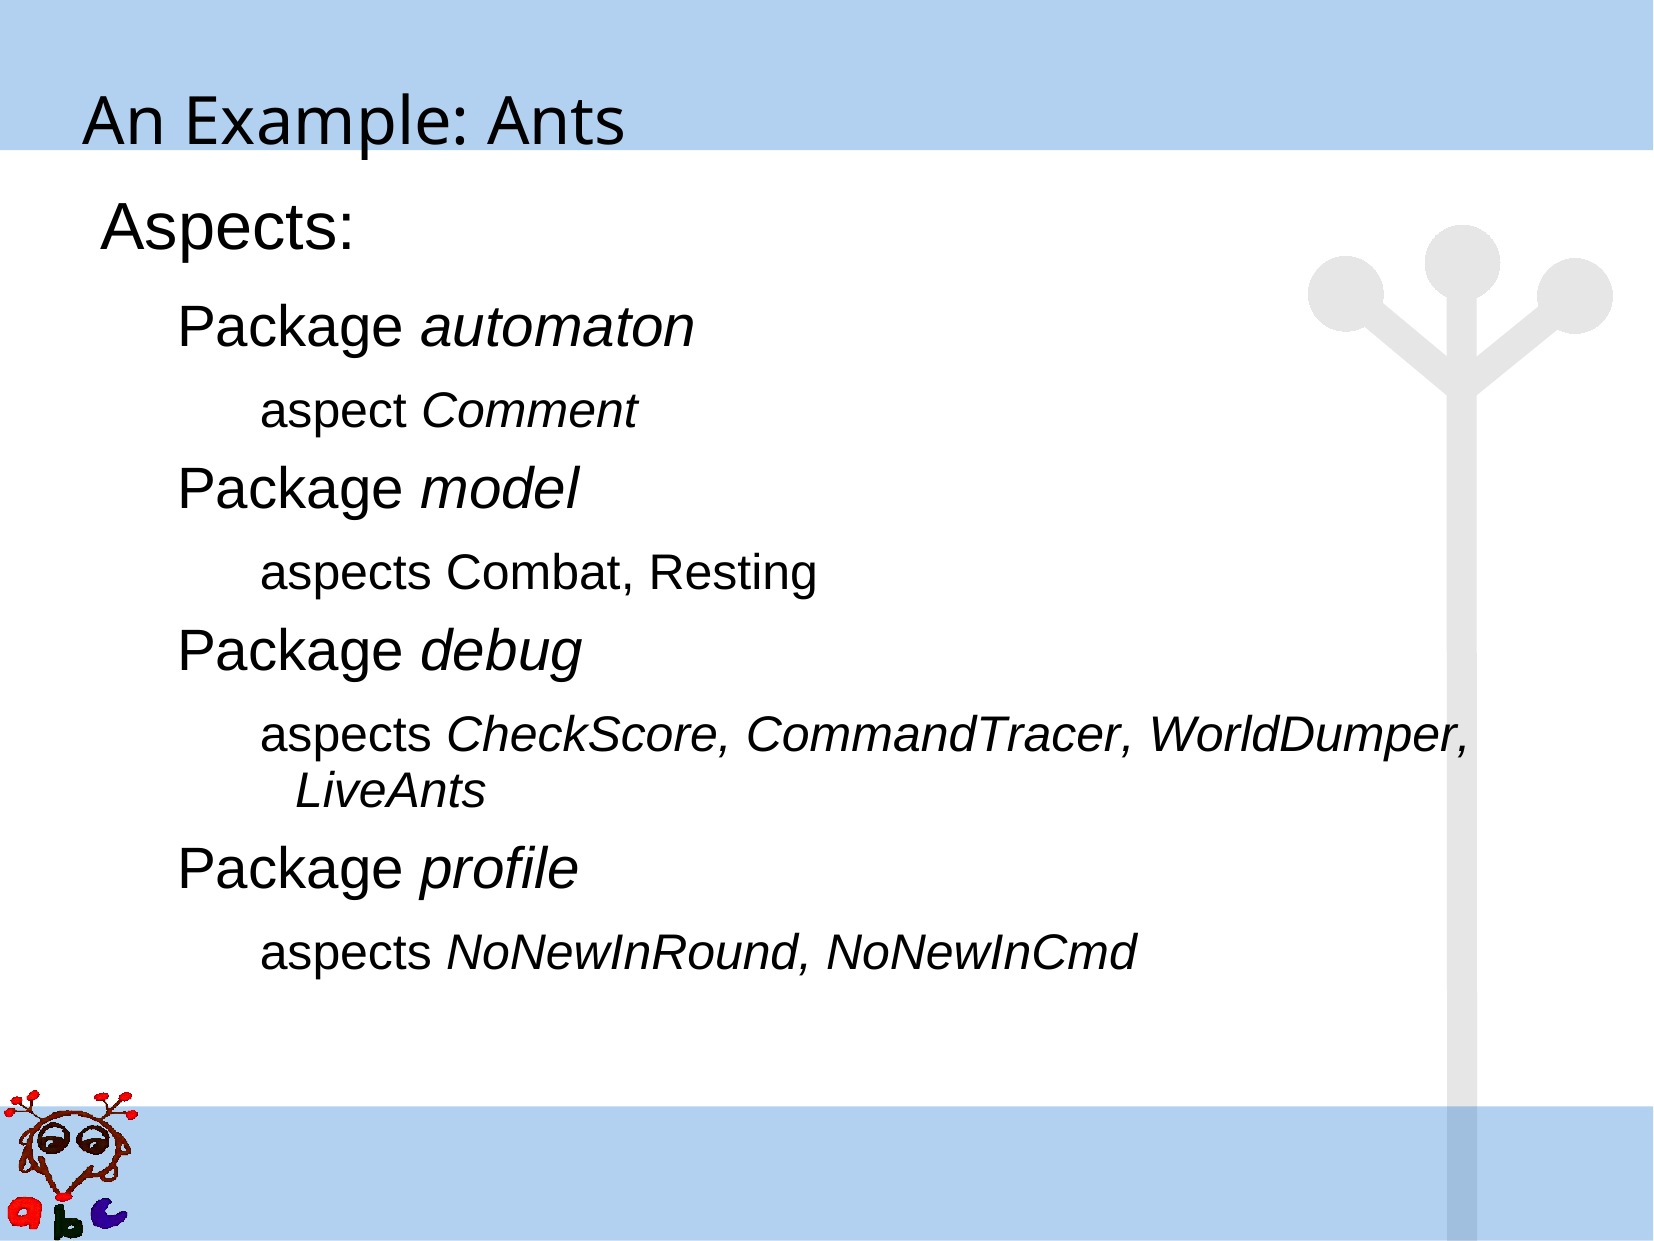

# An Example: Ants
Aspects:
Package automaton
aspect Comment
Package model
aspects Combat, Resting
Package debug
aspects CheckScore, CommandTracer, WorldDumper, LiveAnts
Package profile
aspects NoNewInRound, NoNewInCmd